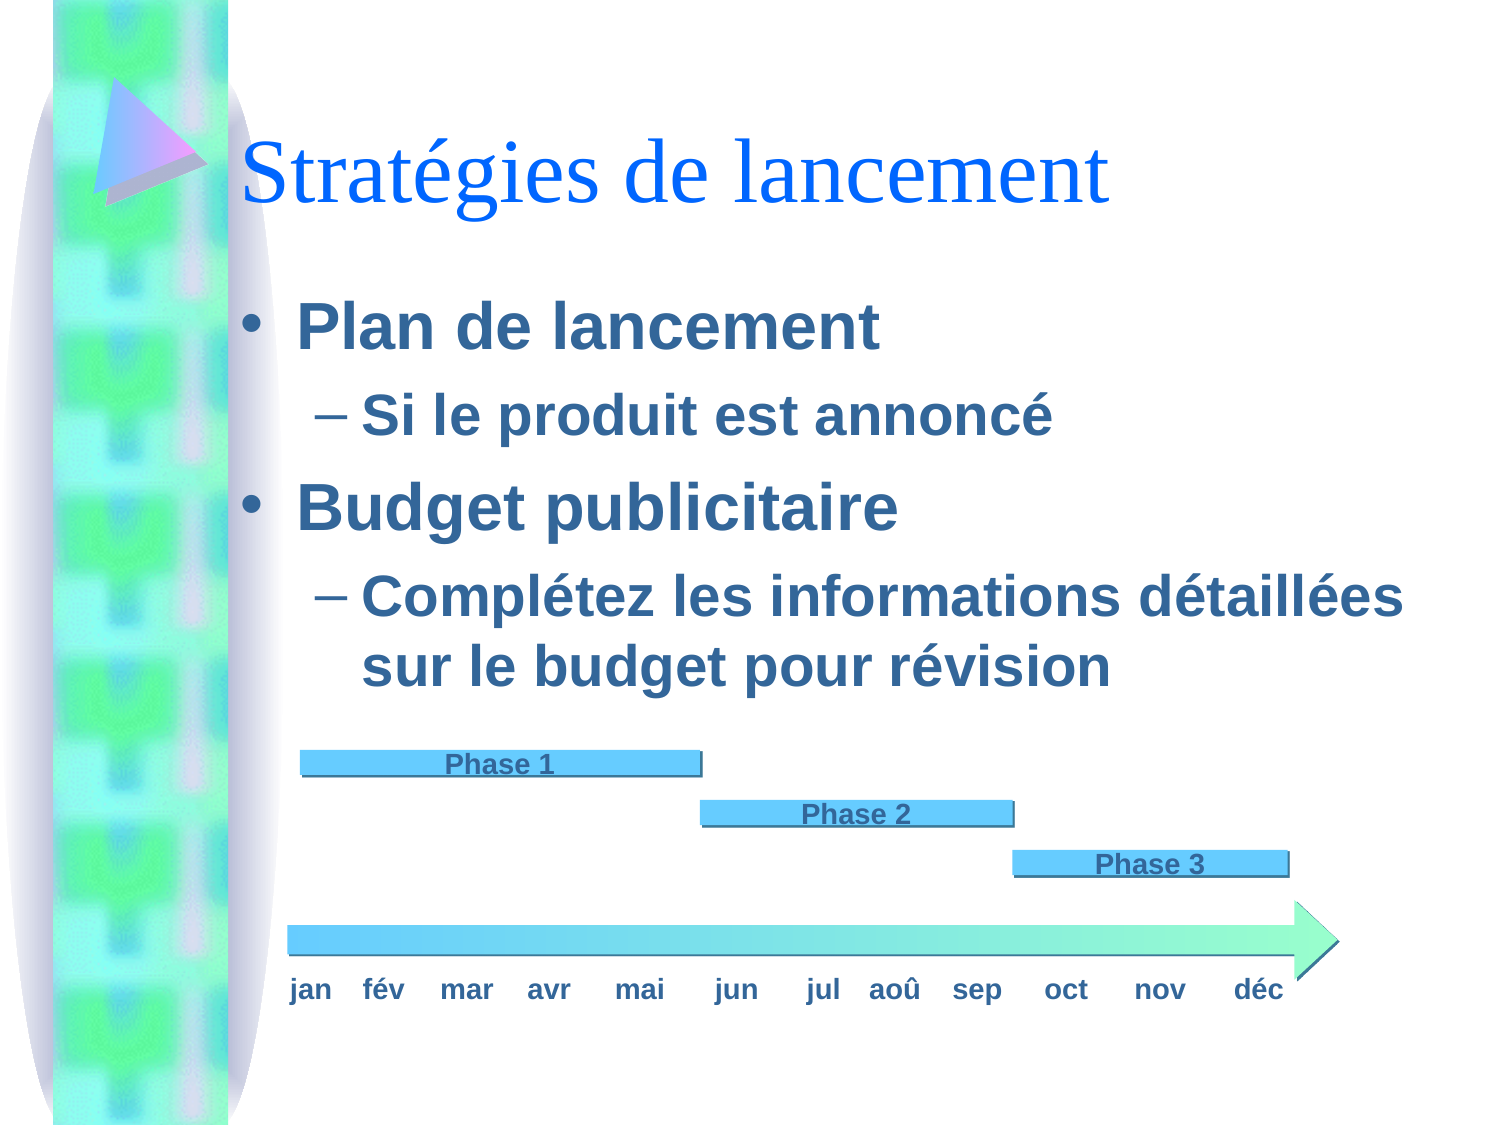

# Stratégies de lancement
Plan de lancement
Si le produit est annoncé
Budget publicitaire
Complétez les informations détaillées sur le budget pour révision
Phase 1
Phase 2
Phase 3
jan
fév
mar
avr
mai
jun
jul
aoû
sep
oct
nov
déc